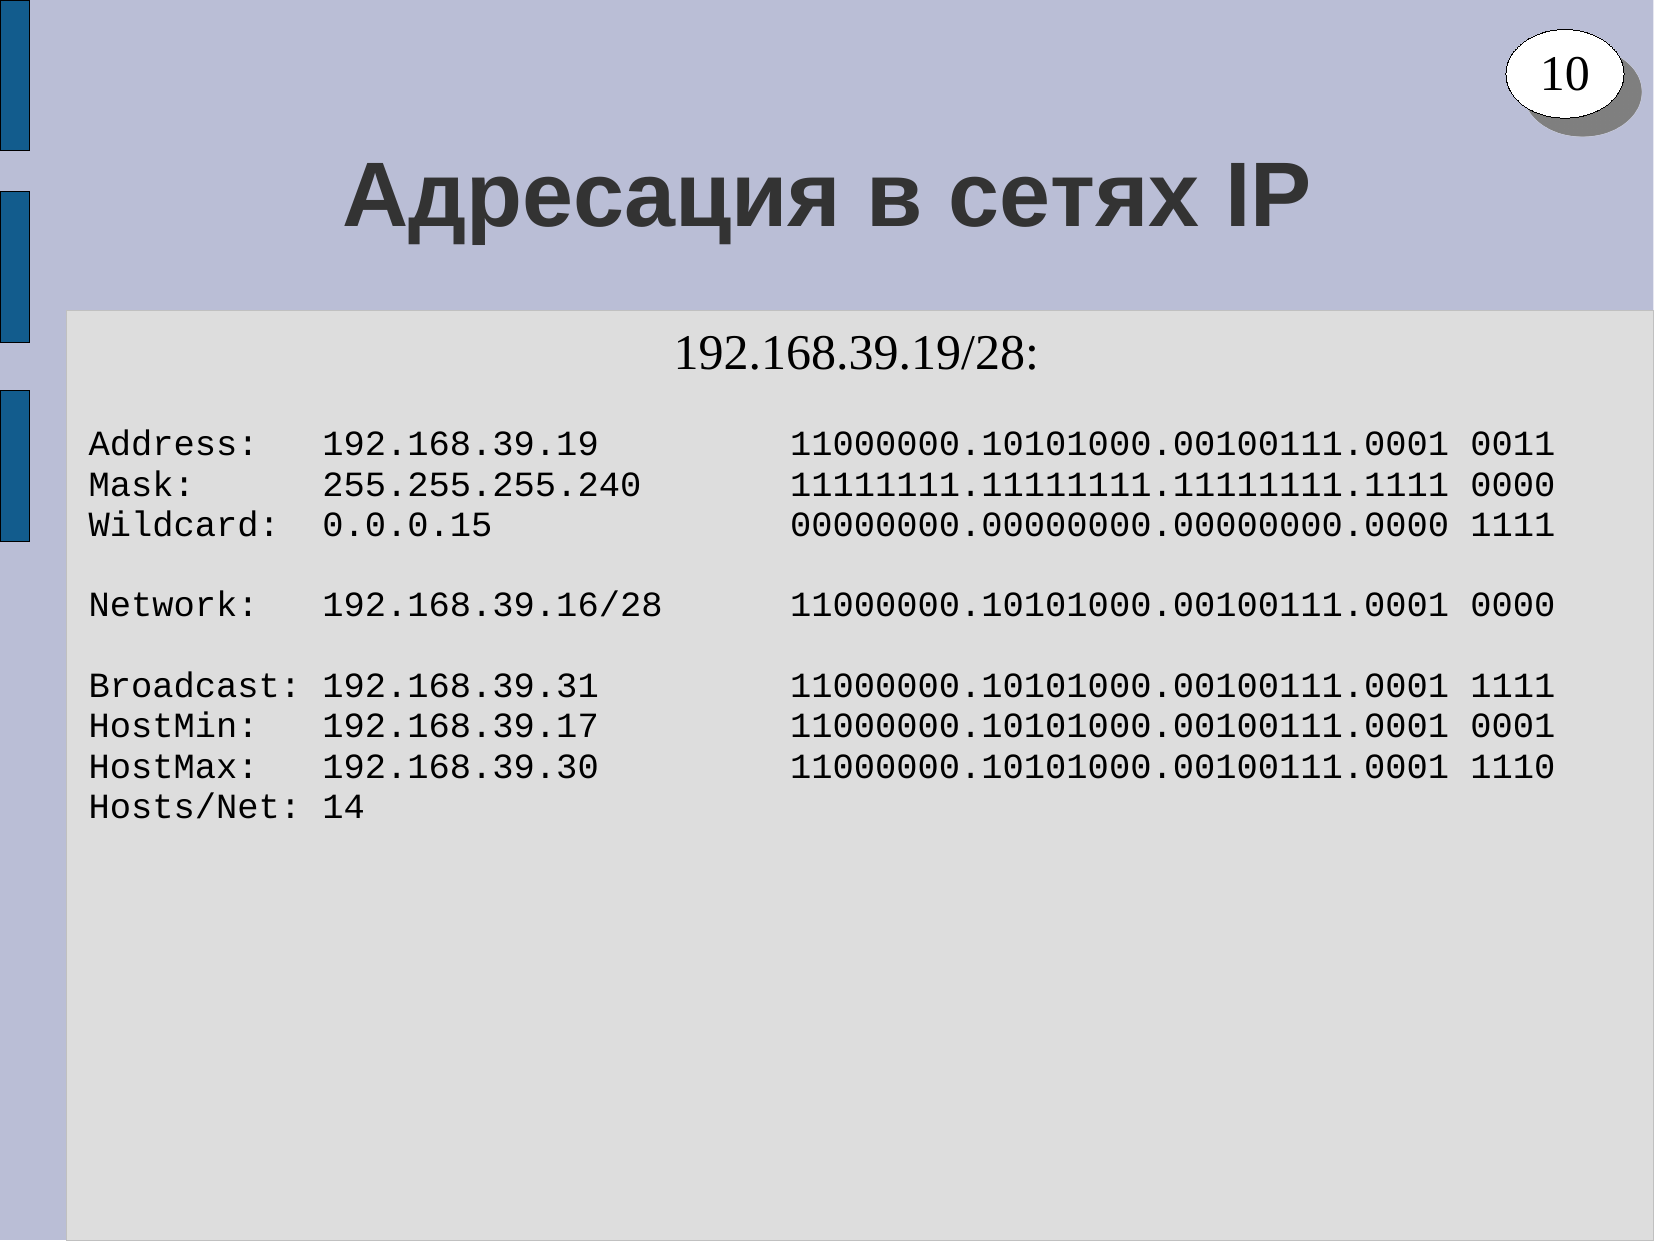

10
# Адресация в сетях IP
192.168.39.19/28:
Address: 192.168.39.19 11000000.10101000.00100111.0001 0011
Mask: 255.255.255.240 11111111.11111111.11111111.1111 0000
Wildcard: 0.0.0.15 00000000.00000000.00000000.0000 1111
Network: 192.168.39.16/28 11000000.10101000.00100111.0001 0000
Broadcast: 192.168.39.31 11000000.10101000.00100111.0001 1111
HostMin: 192.168.39.17 11000000.10101000.00100111.0001 0001
HostMax: 192.168.39.30 11000000.10101000.00100111.0001 1110
Hosts/Net: 14